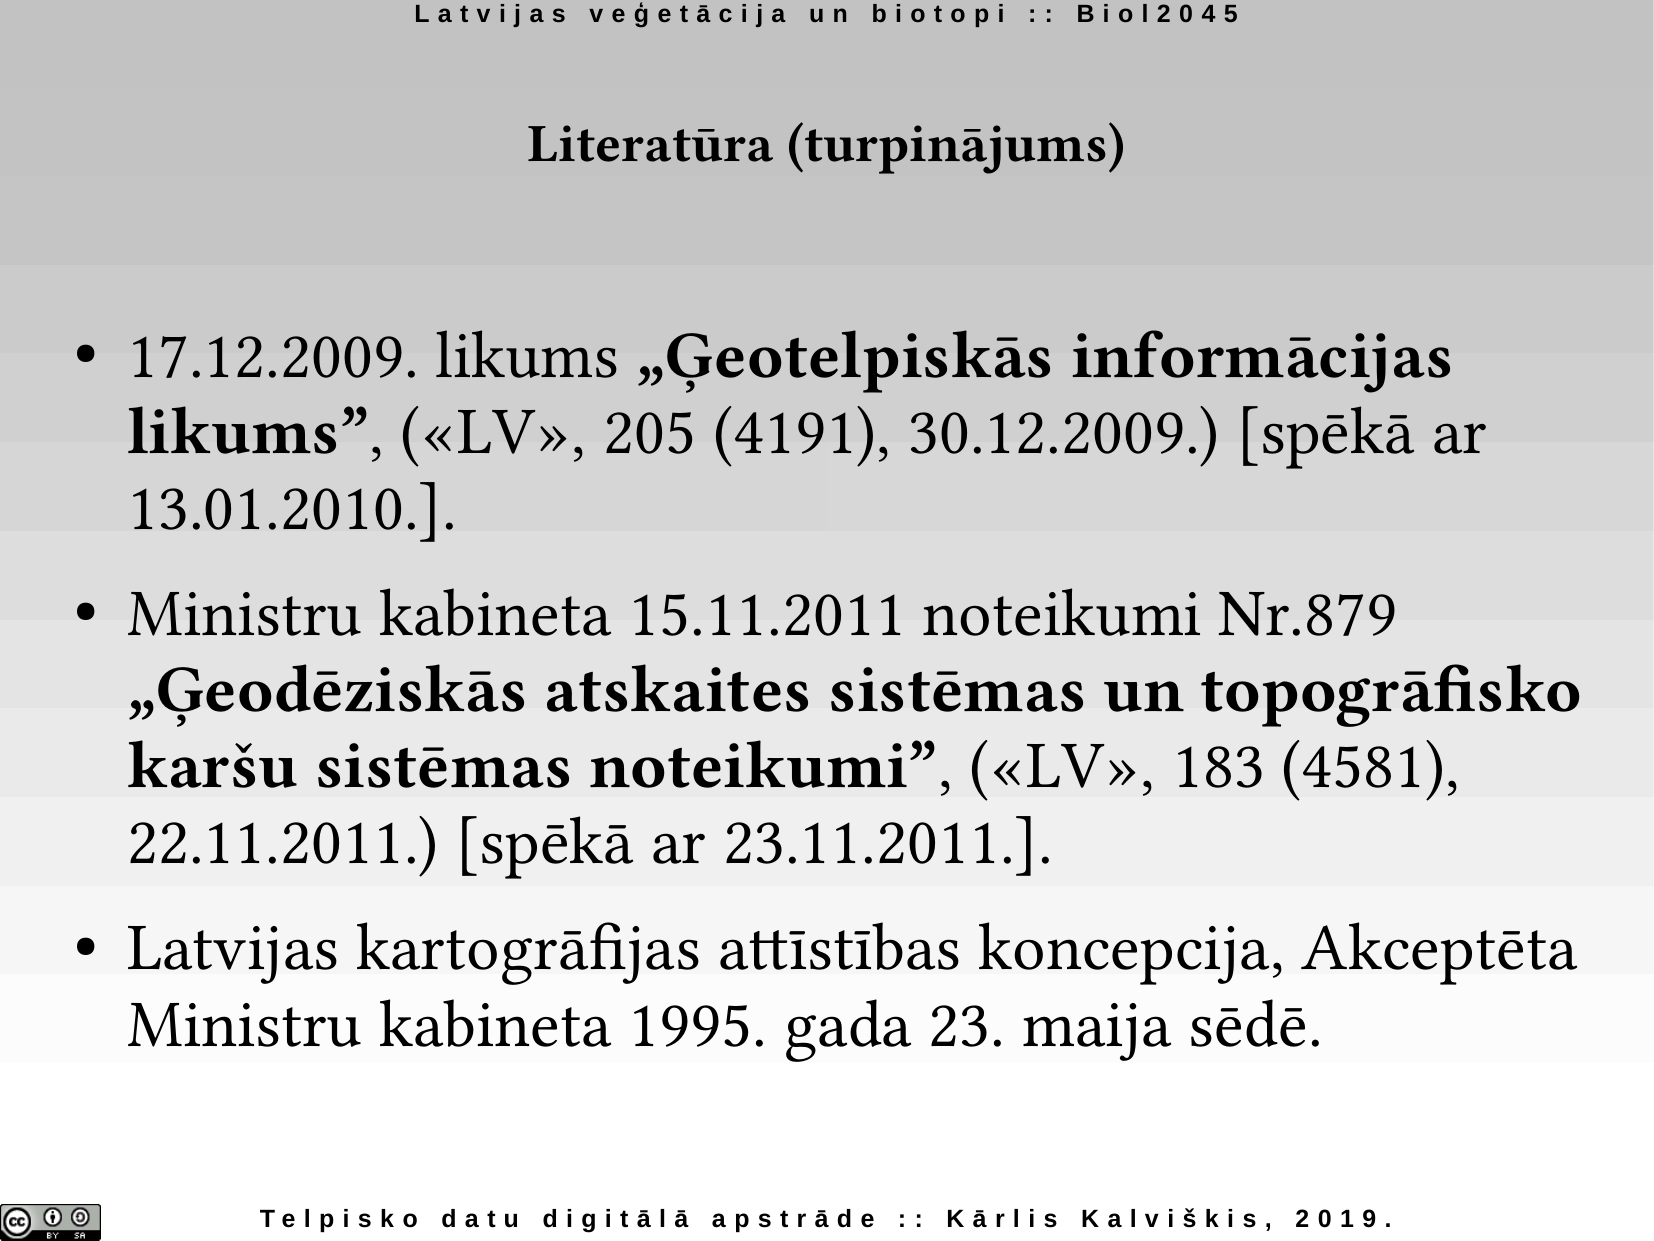

# Literatūra (turpinājums)
17.12.2009. likums „Ģeotelpiskās informācijas likums”, («LV», 205 (4191), 30.12.2009.) [spēkā ar 13.01.2010.].
Ministru kabineta 15.11.2011 noteikumi Nr.879 „Ģeodēziskās atskaites sistēmas un topogrāfisko karšu sistēmas noteikumi”, («LV», 183 (4581), 22.11.2011.) [spēkā ar 23.11.2011.].
Latvijas kartogrāfijas attīstības koncepcija, Akceptēta Ministru kabineta 1995. gada 23. maija sēdē.